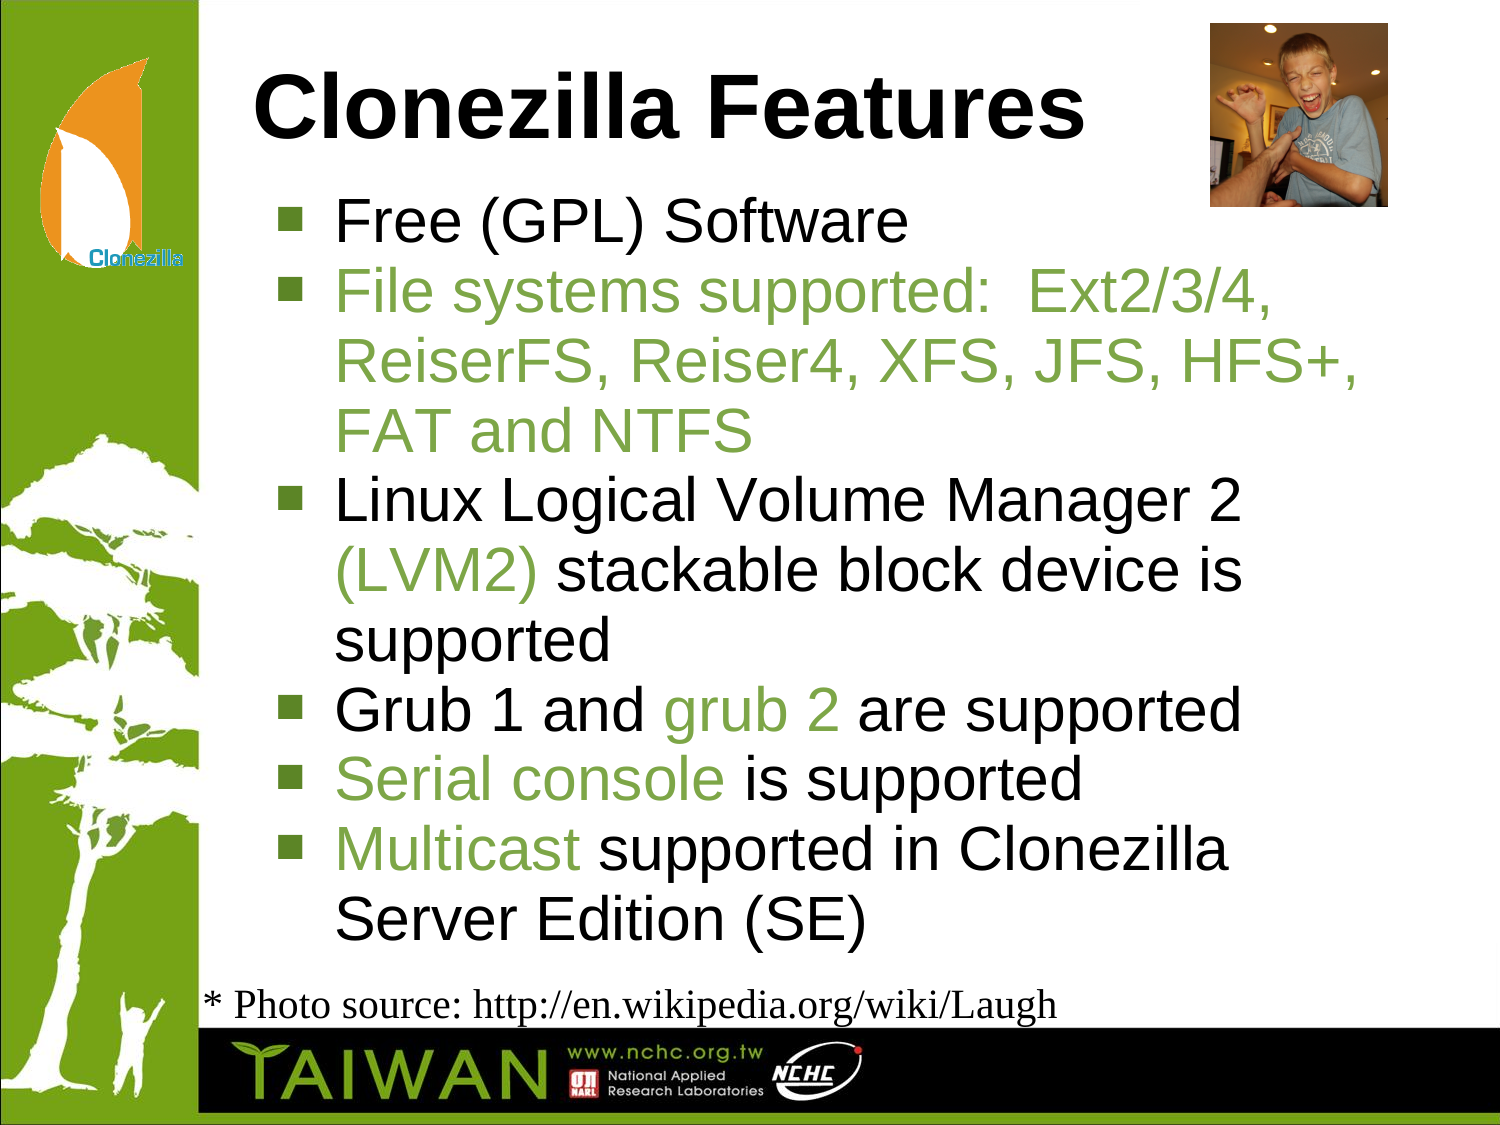

# Clonezilla Features
Free (GPL) Software
File systems supported: Ext2/3/4, ReiserFS, Reiser4, XFS, JFS, HFS+, FAT and NTFS
Linux Logical Volume Manager 2 (LVM2) stackable block device is supported
Grub 1 and grub 2 are supported
Serial console is supported
Multicast supported in Clonezilla Server Edition (SE)
* Photo source: http://en.wikipedia.org/wiki/Laugh